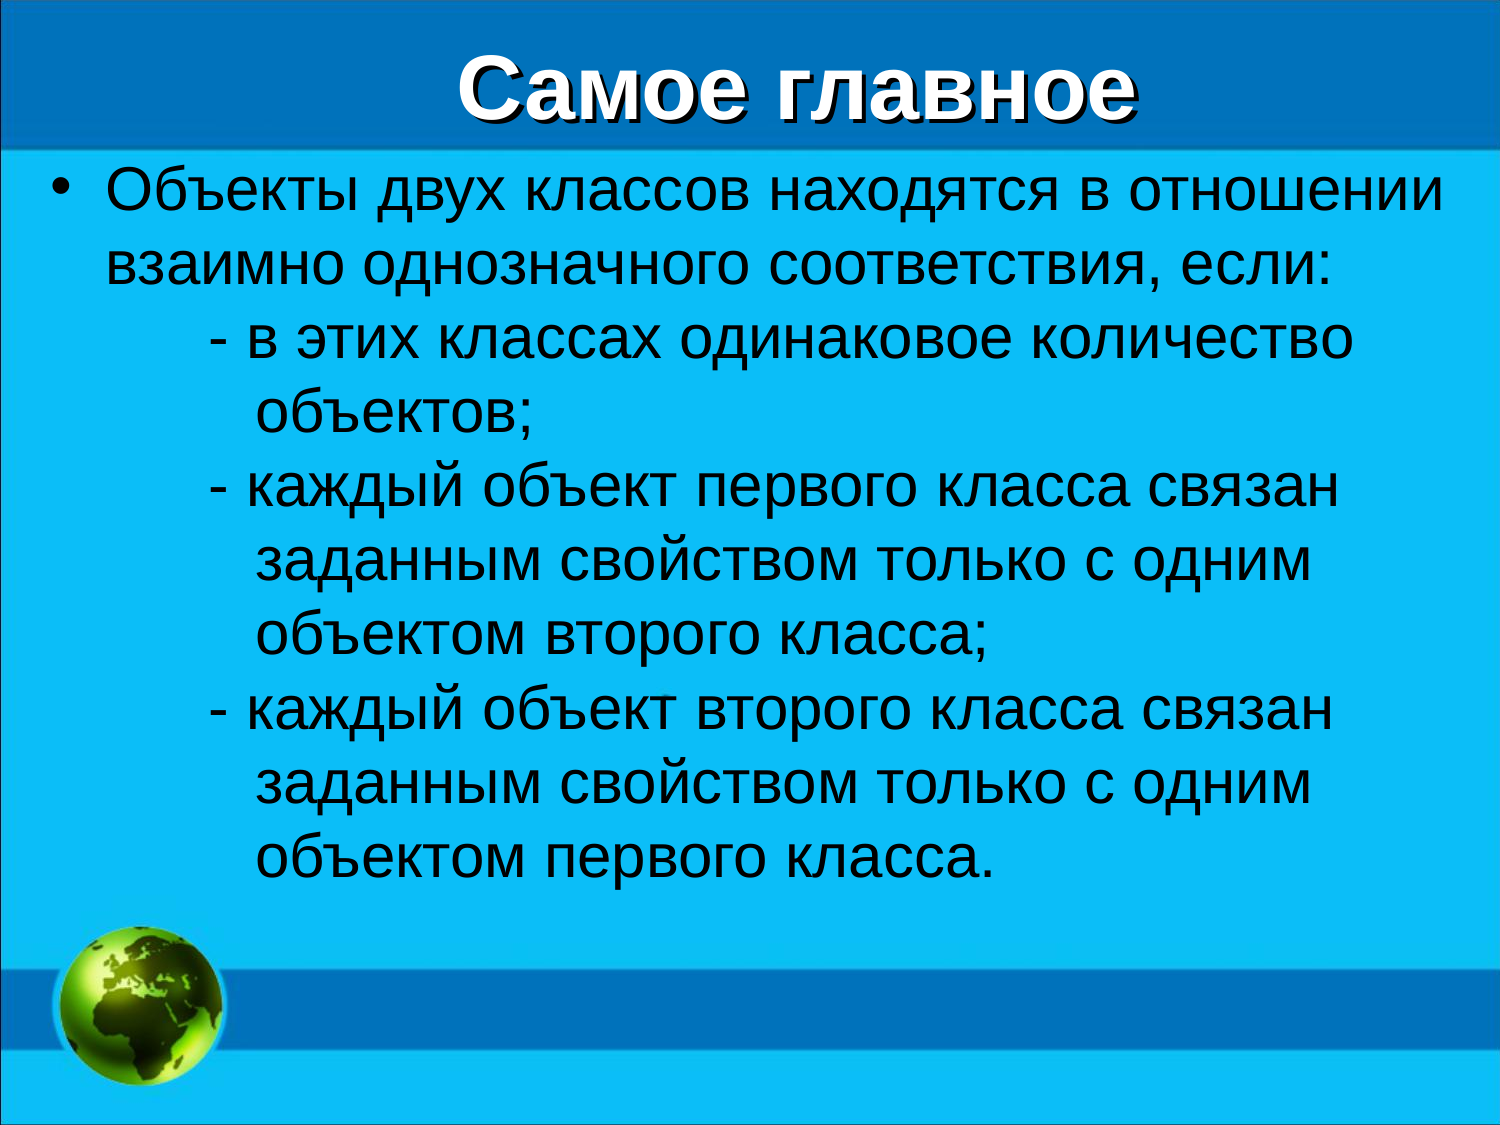

# Самое главное
Объекты двух классов находятся в отношении взаимно однозначного соответствия, если:
- в этих классах одинаковое количество объектов;
- каждый объект первого класса связан заданным свойством только с одним объектом второго класса;
- каждый объект второго класса связан заданным свойством только с одним объектом первого класса.